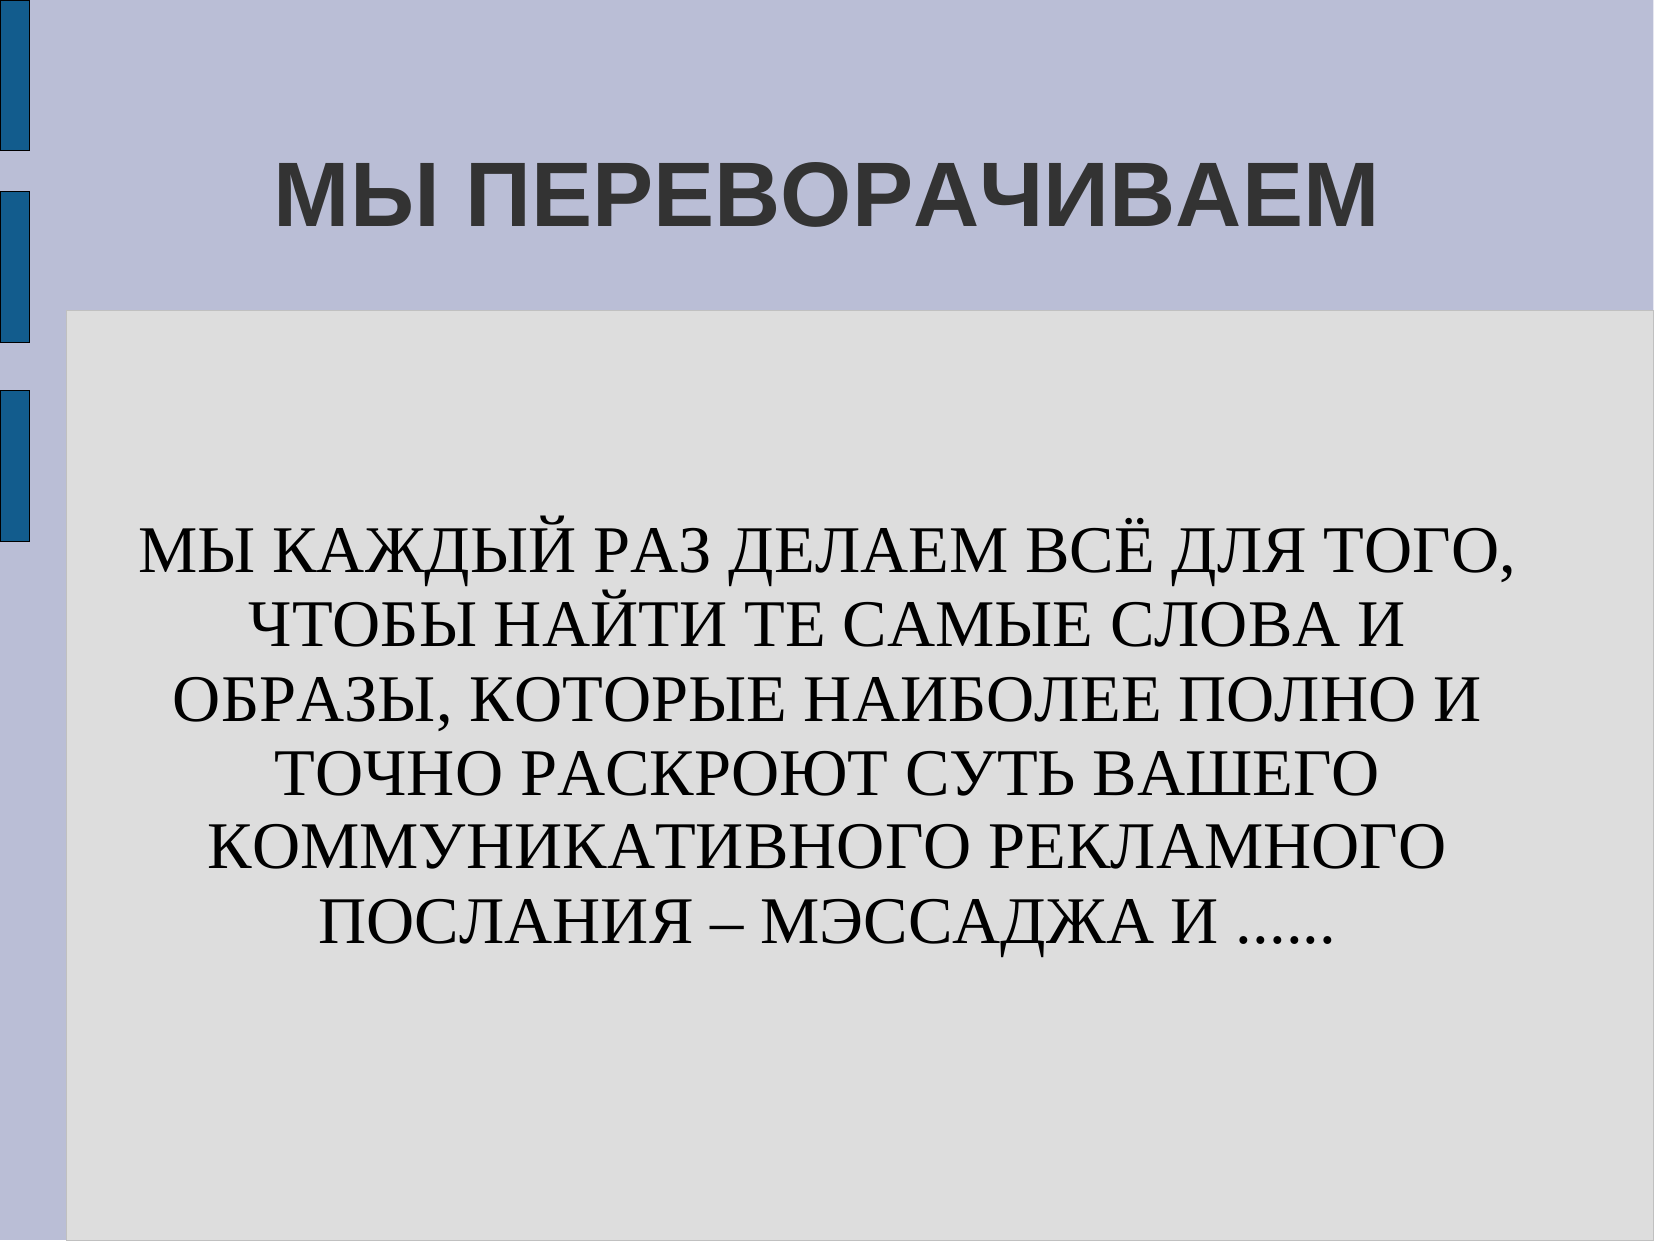

# МЫ ПЕРЕВОРАЧИВАЕМ
МЫ КАЖДЫЙ РАЗ ДЕЛАЕМ ВСЁ ДЛЯ ТОГО, ЧТОБЫ НАЙТИ ТЕ САМЫЕ СЛОВА И ОБРАЗЫ, КОТОРЫЕ НАИБОЛЕЕ ПОЛНО И ТОЧНО РАСКРОЮТ СУТЬ ВАШЕГО КОММУНИКАТИВНОГО РЕКЛАМНОГО ПОСЛАНИЯ – МЭССАДЖА И ......